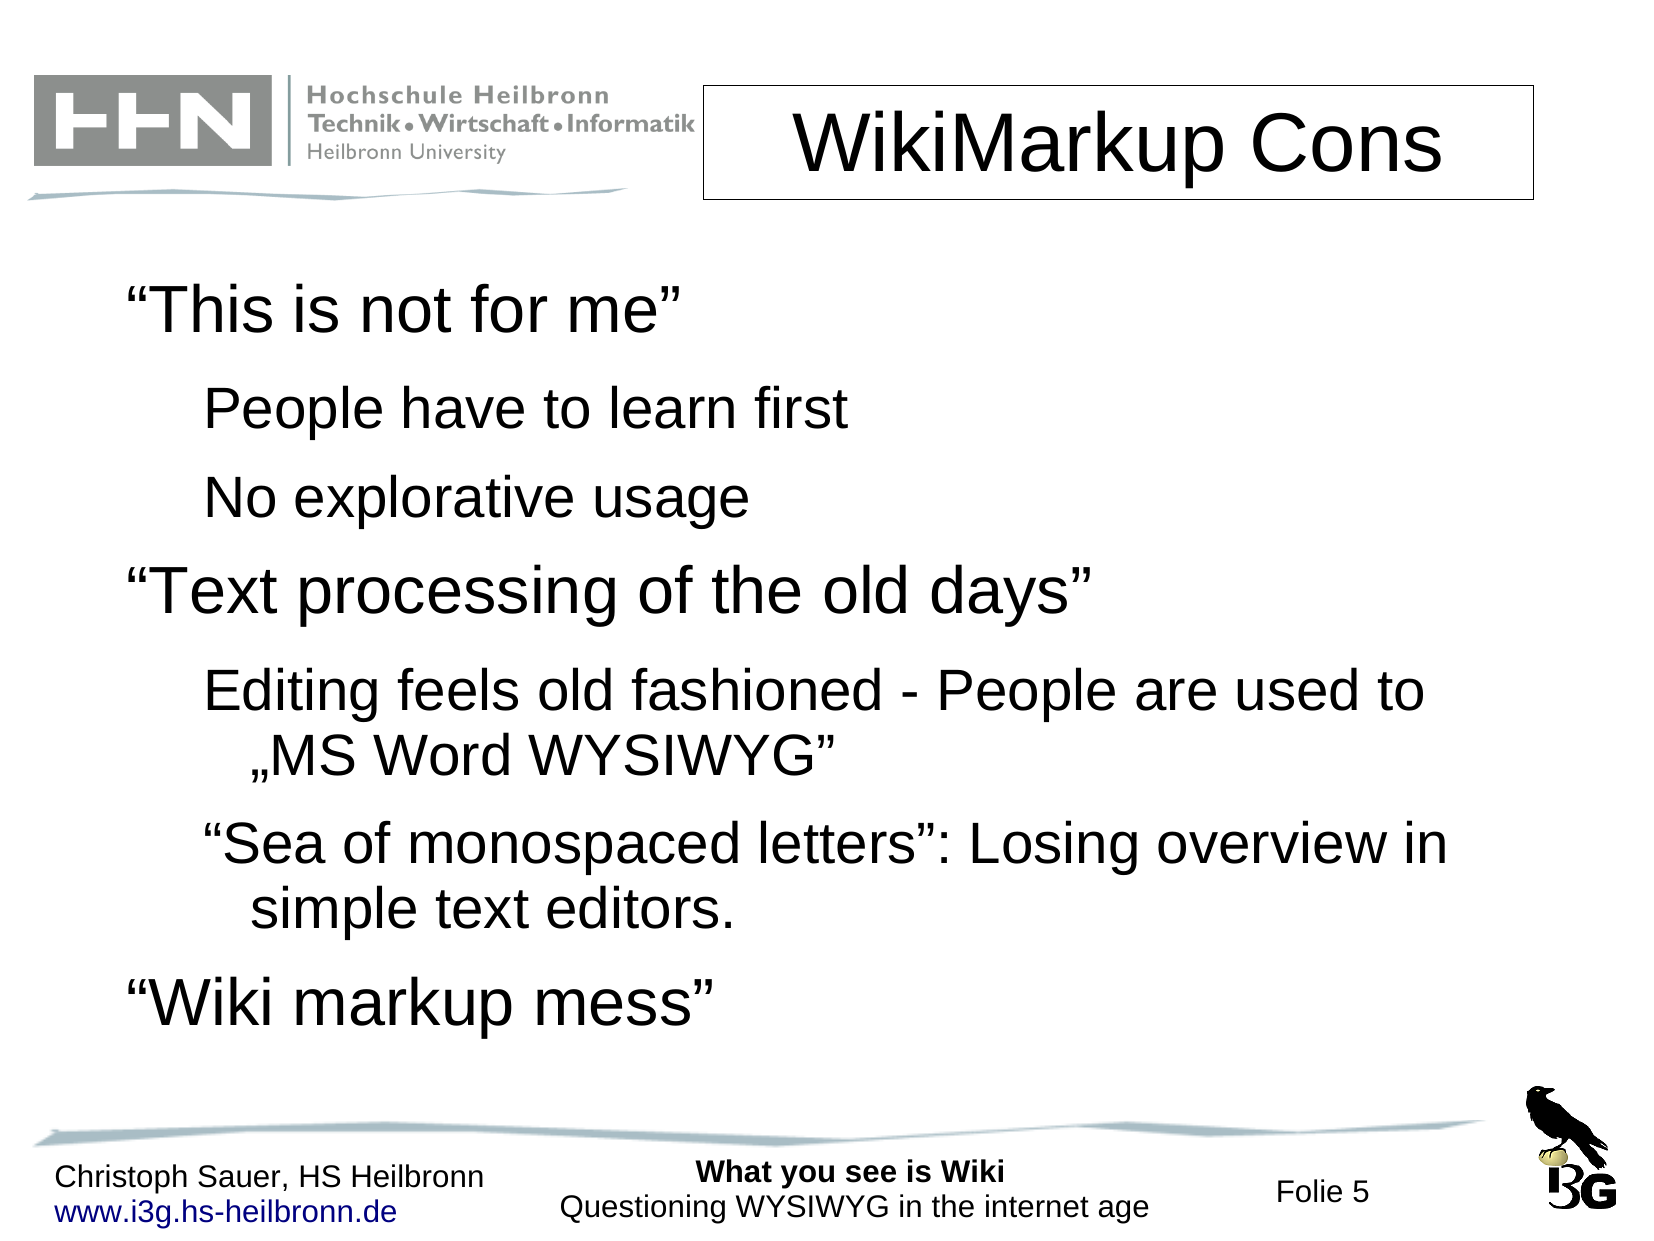

# WikiMarkup Cons
“This is not for me”
People have to learn first
No explorative usage
“Text processing of the old days”
Editing feels old fashioned - People are used to „MS Word WYSIWYG”
“Sea of monospaced letters”: Losing overview in simple text editors.
“Wiki markup mess”